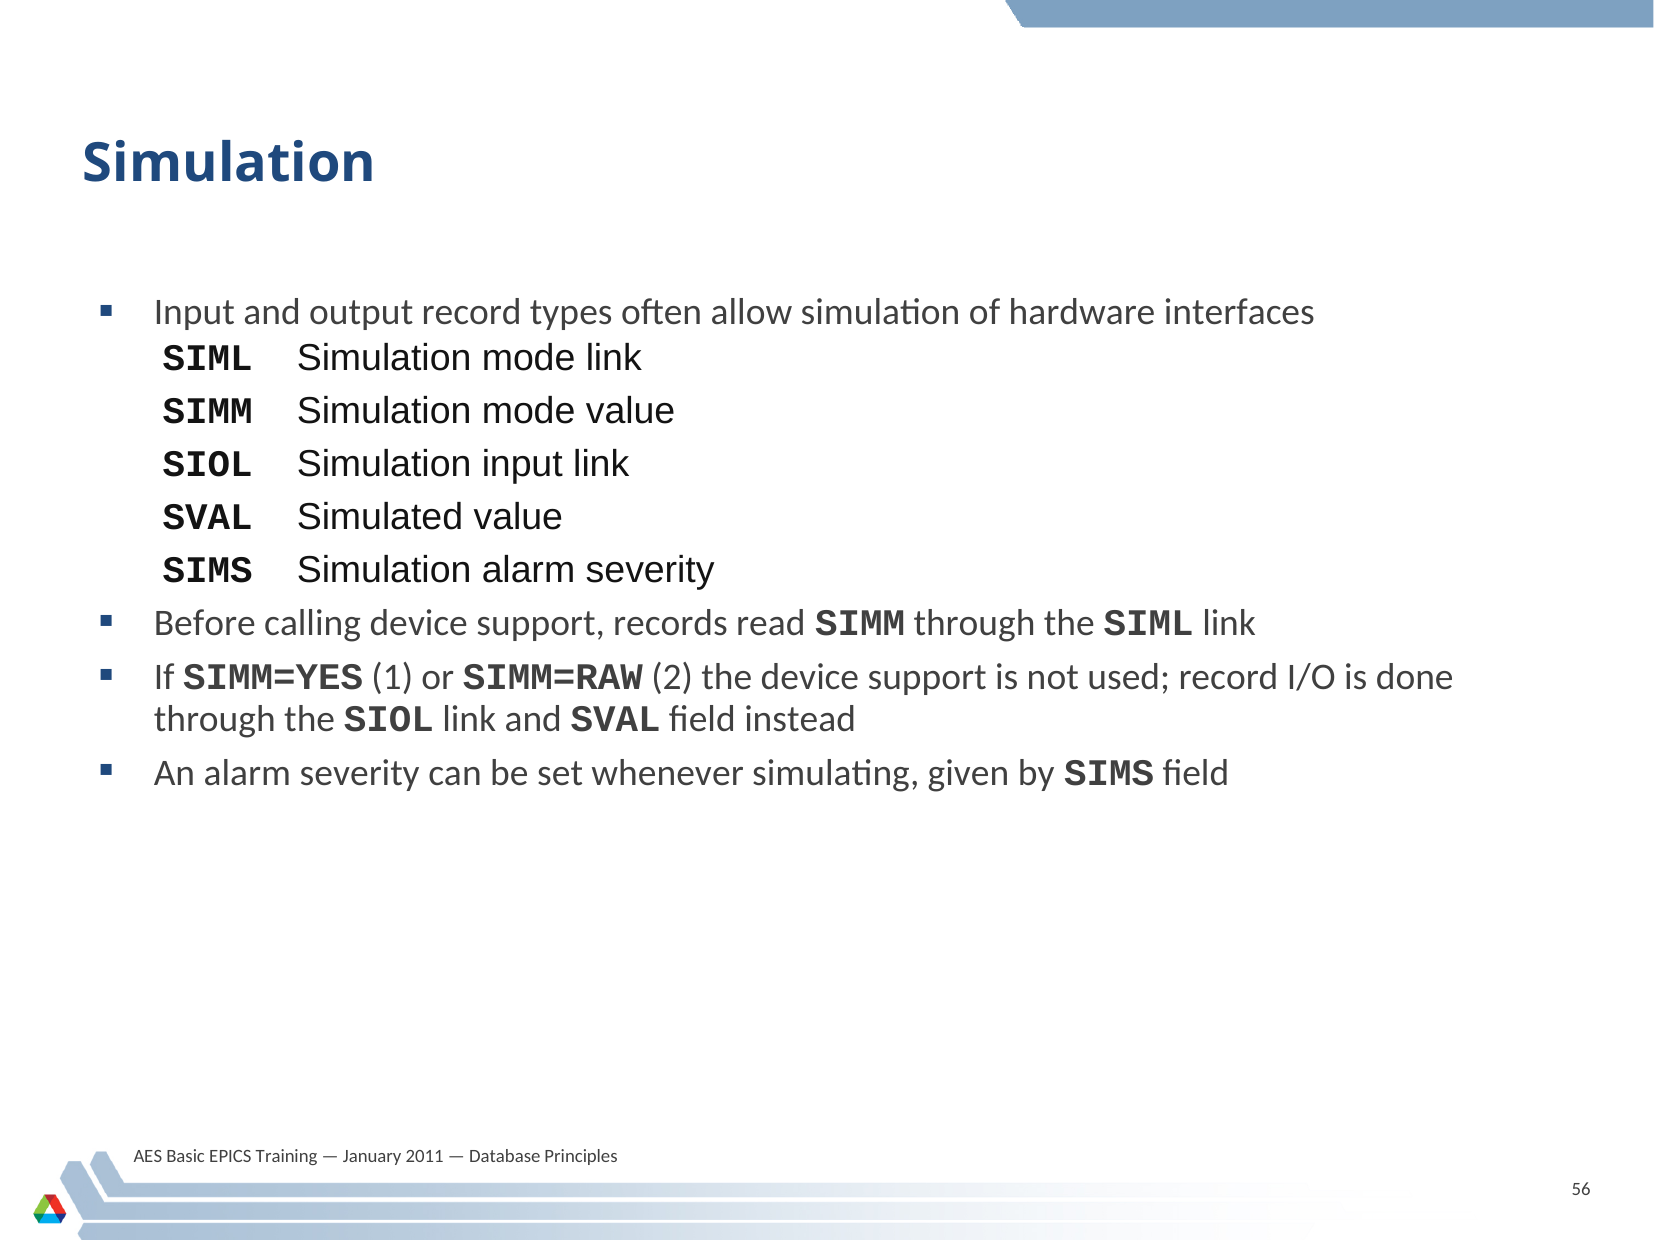

# Simulation
Input and output record types often allow simulation of hardware interfaces
SIML	Simulation mode link
SIMM	Simulation mode value
SIOL	Simulation input link
SVAL	Simulated value
SIMS	Simulation alarm severity
Before calling device support, records read SIMM through the SIML link
If SIMM=YES (1) or SIMM=RAW (2) the device support is not used; record I/O is done through the SIOL link and SVAL field instead
An alarm severity can be set whenever simulating, given by SIMS field
AES Basic EPICS Training — January 2011 — Database Principles
56